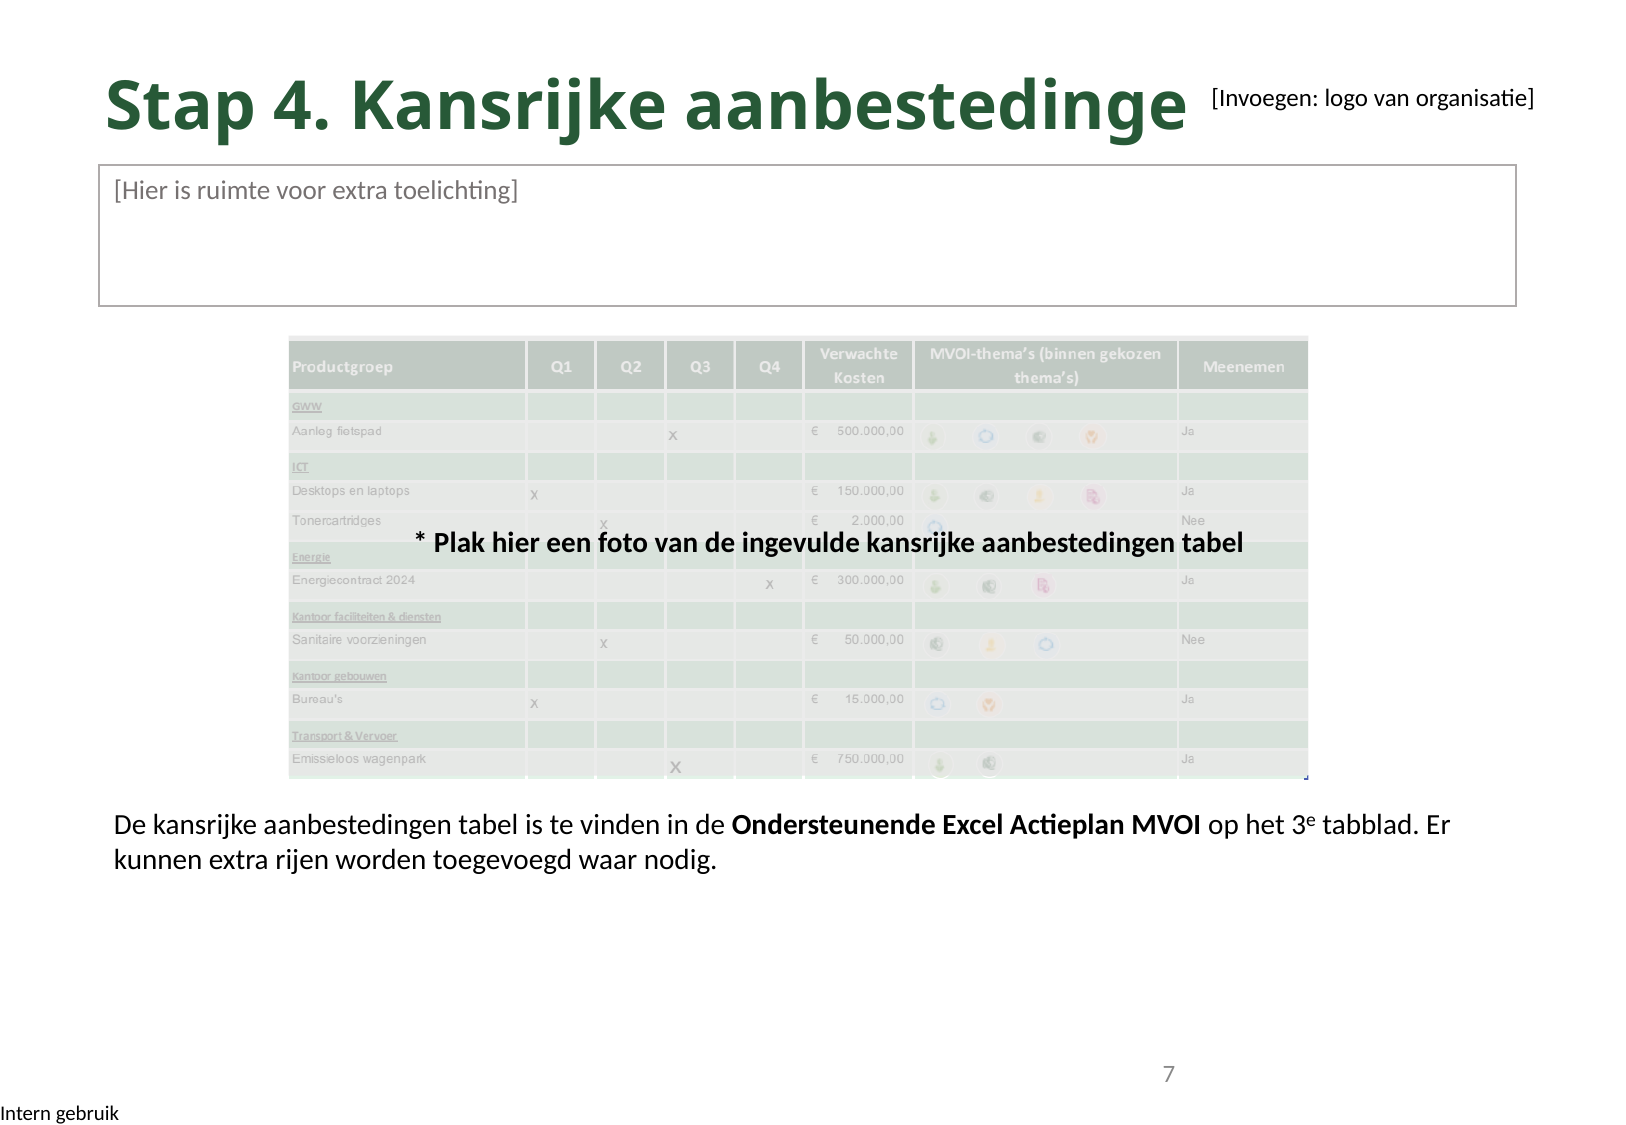

Stap 4. Kansrijke aanbestedingen
[Invoegen: logo van organisatie]
[Hier is ruimte voor extra toelichting]
* Plak hier een foto van de ingevulde kansrijke aanbestedingen tabel
De kansrijke aanbestedingen tabel is te vinden in de Ondersteunende Excel Actieplan MVOI op het 3e tabblad. Er kunnen extra rijen worden toegevoegd waar nodig.